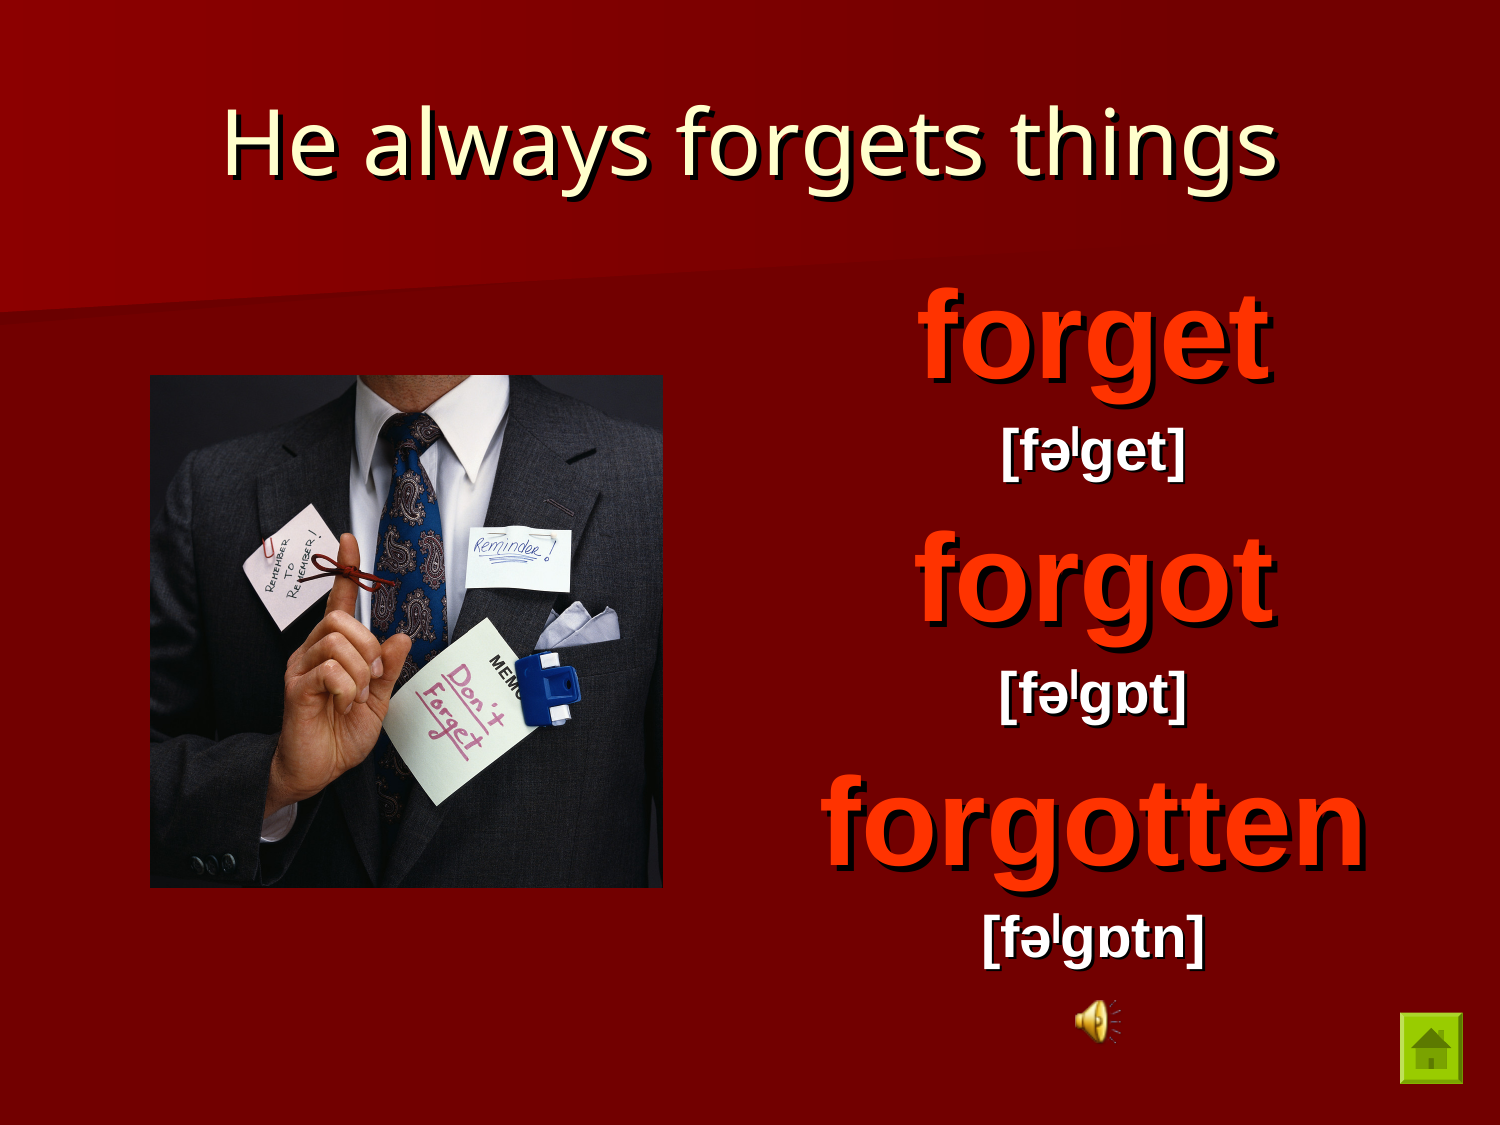

# He always forgets things
forget
[fəˡget]
forgot
[fəˡgɒt]
forgotten
[fəˡgɒtn]